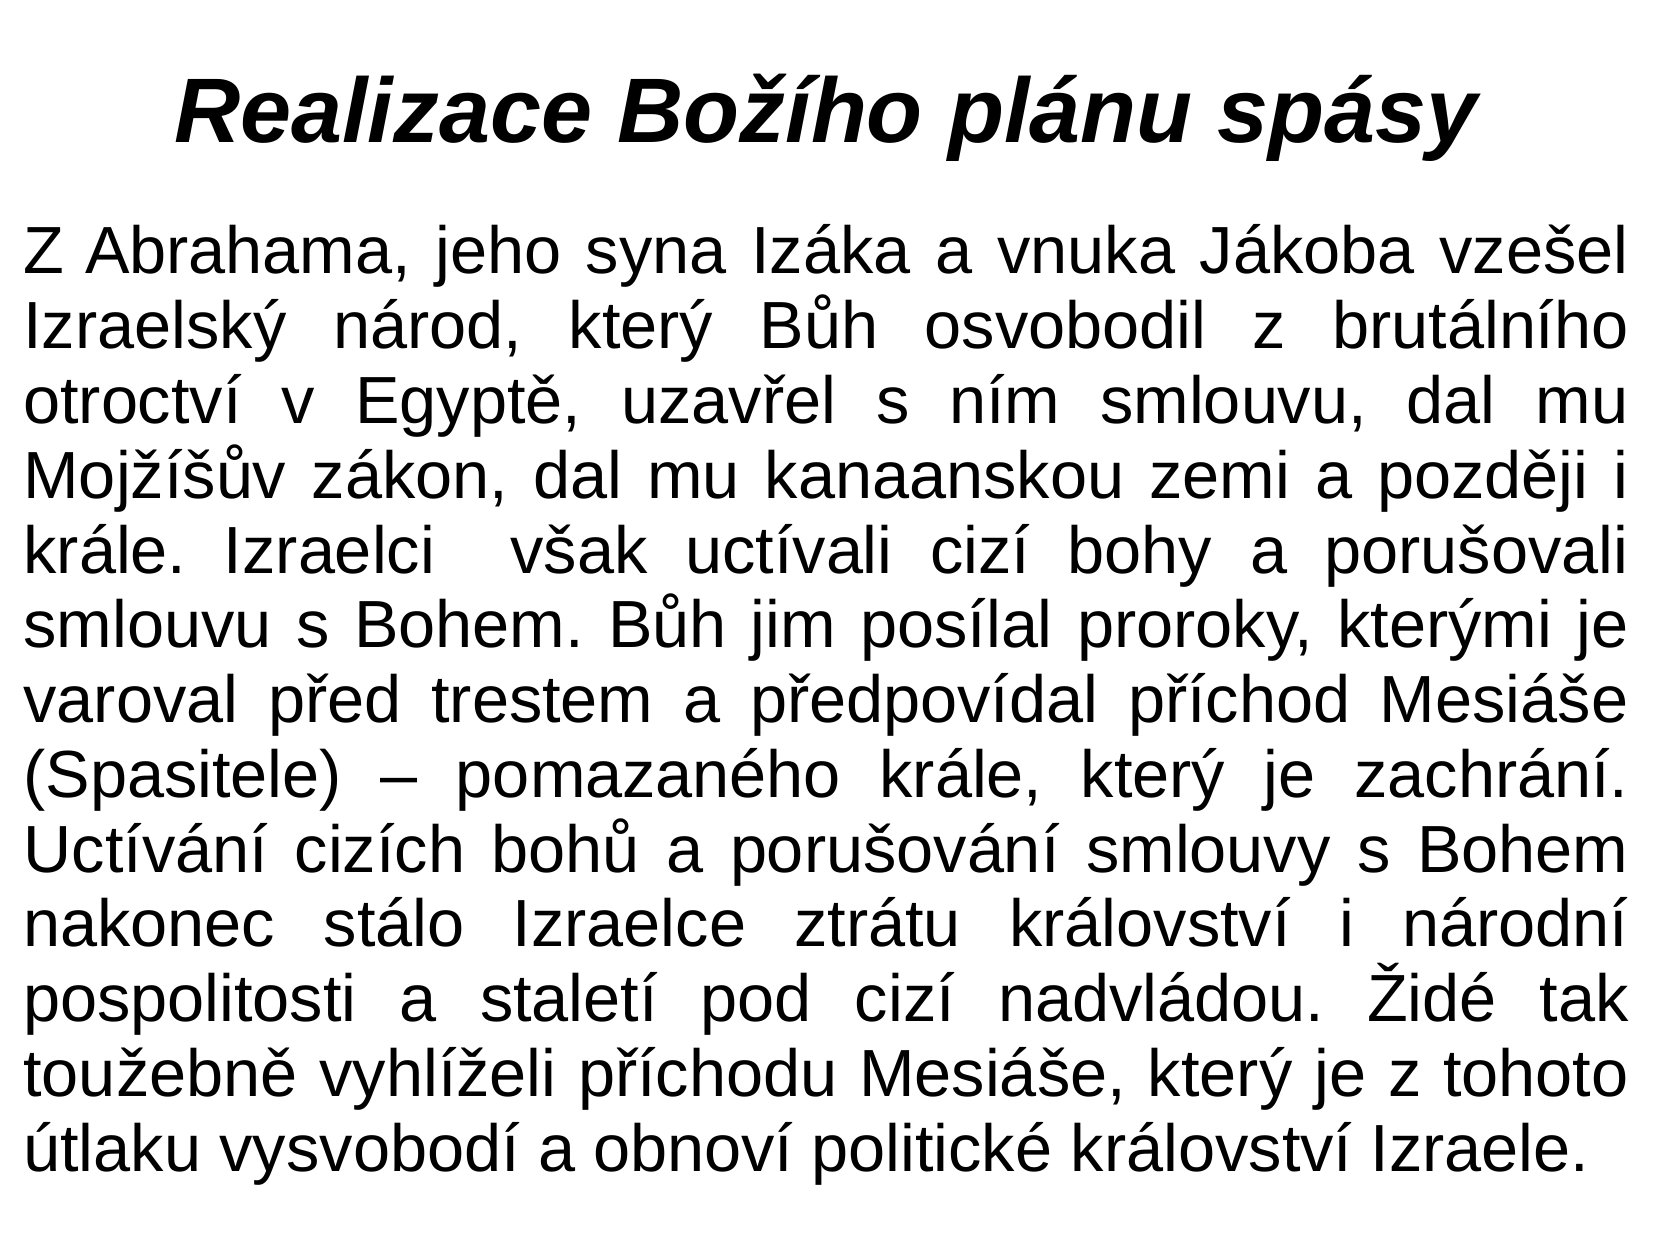

# Realizace Božího plánu spásy
Z Abrahama, jeho syna Izáka a vnuka Jákoba vzešel Izraelský národ, který Bůh osvobodil z brutálního otroctví v Egyptě, uzavřel s ním smlouvu, dal mu Mojžíšův zákon, dal mu kanaanskou zemi a později i krále. Izraelci však uctívali cizí bohy a porušovali smlouvu s Bohem. Bůh jim posílal proroky, kterými je varoval před trestem a předpovídal příchod Mesiáše (Spasitele) – pomazaného krále, který je zachrání. Uctívání cizích bohů a porušování smlouvy s Bohem nakonec stálo Izraelce ztrátu království i národní pospolitosti a staletí pod cizí nadvládou. Židé tak toužebně vyhlíželi příchodu Mesiáše, který je z tohoto útlaku vysvobodí a obnoví politické království Izraele.